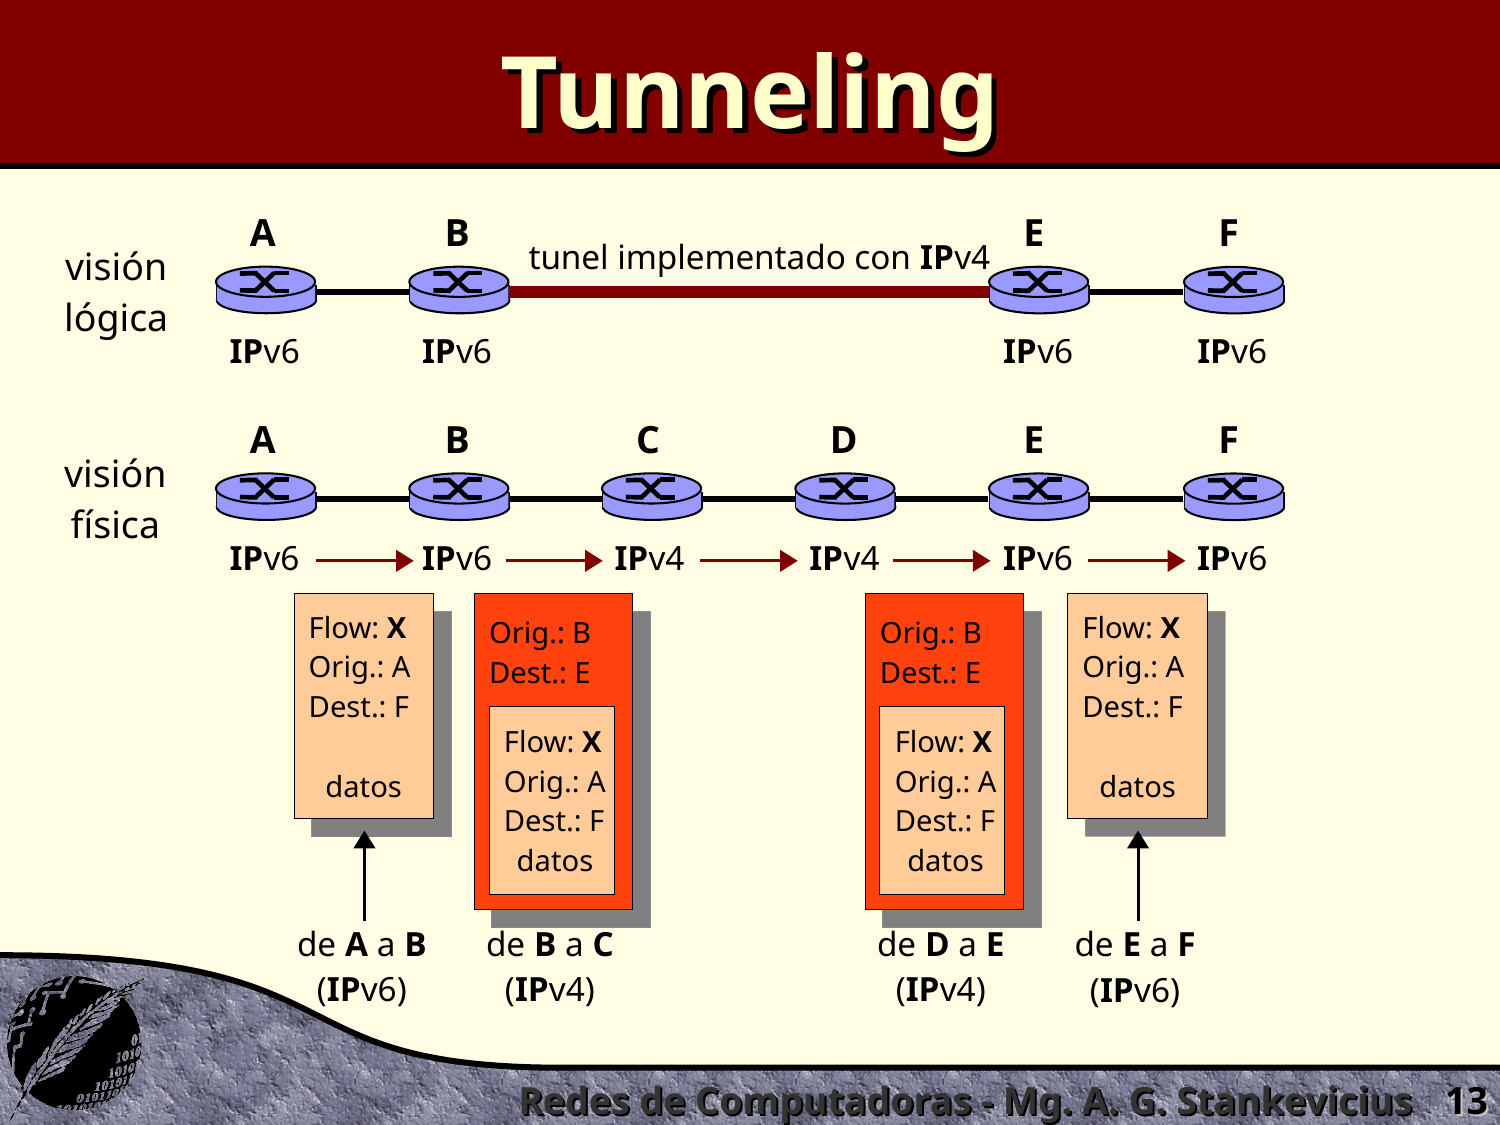

# Tunneling
A
B
E
F
tunel implementado con IPv4
IPv6
IPv6
IPv6
IPv6
visión
lógica
A
B
C
D
E
F
visión
física
IPv6
IPv6
IPv4
IPv4
IPv6
IPv6
Flow: X
Orig.: A
Dest.: F
datos
de A a B
(IPv6)
Orig.: B
Dest.: E
Flow: X
Orig.: A
Dest.: F
datos
de B a C
(IPv4)
Orig.: B
Dest.: E
Flow: X
Orig.: A
Dest.: F
datos
de D a E
(IPv4)
Flow: X
Orig.: A
Dest.: F
datos
de E a F
(IPv6)
13